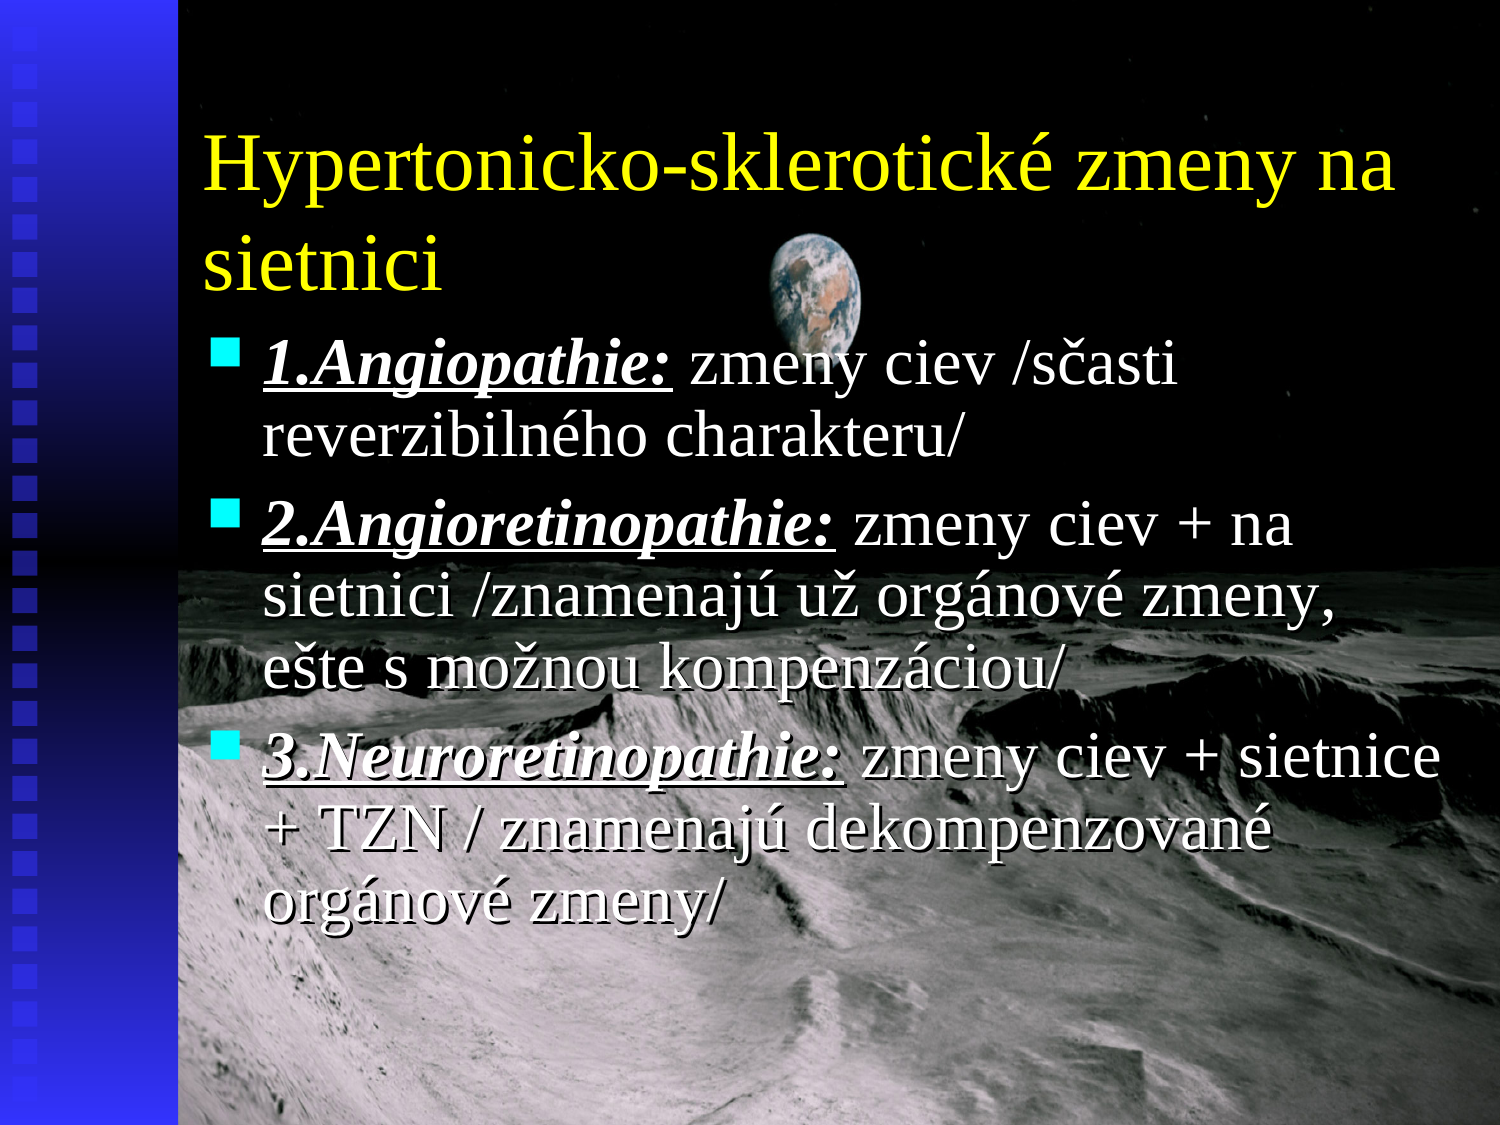

# Hypertonicko-sklerotické zmeny na sietnici
1.Angiopathie: zmeny ciev /sčasti reverzibilného charakteru/
2.Angioretinopathie: zmeny ciev + na sietnici /znamenajú už orgánové zmeny, ešte s možnou kompenzáciou/
3.Neuroretinopathie: zmeny ciev + sietnice + TZN / znamenajú dekompenzované orgánové zmeny/